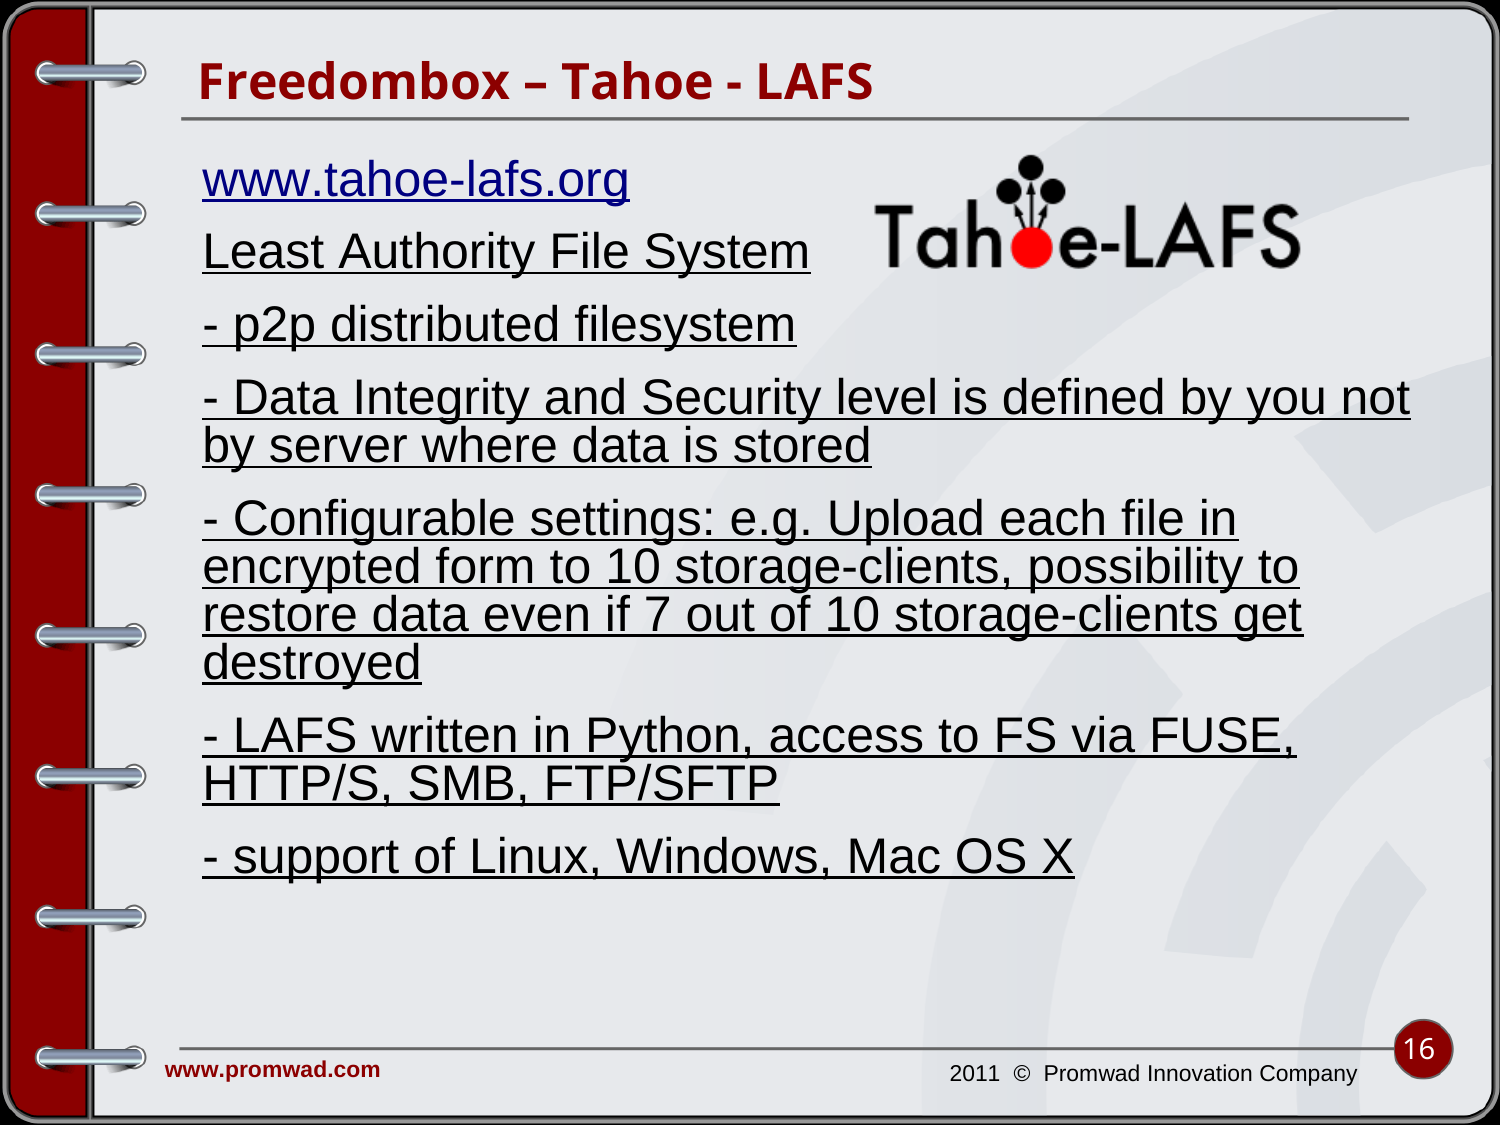

Freedombox – Tahoe - LAFS
www.tahoe-lafs.org
Least Authority File System
- p2p distributed filesystem
- Data Integrity and Security level is defined by you not by server where data is stored
- Configurable settings: e.g. Upload each file in encrypted form to 10 storage-clients, possibility to restore data even if 7 out of 10 storage-clients get destroyed
- LAFS written in Python, access to FS via FUSE, HTTP/S, SMB, FTP/SFTP
- support of Linux, Windows, Mac OS X
www.promwad.com
2011 © Promwad Innovation Company